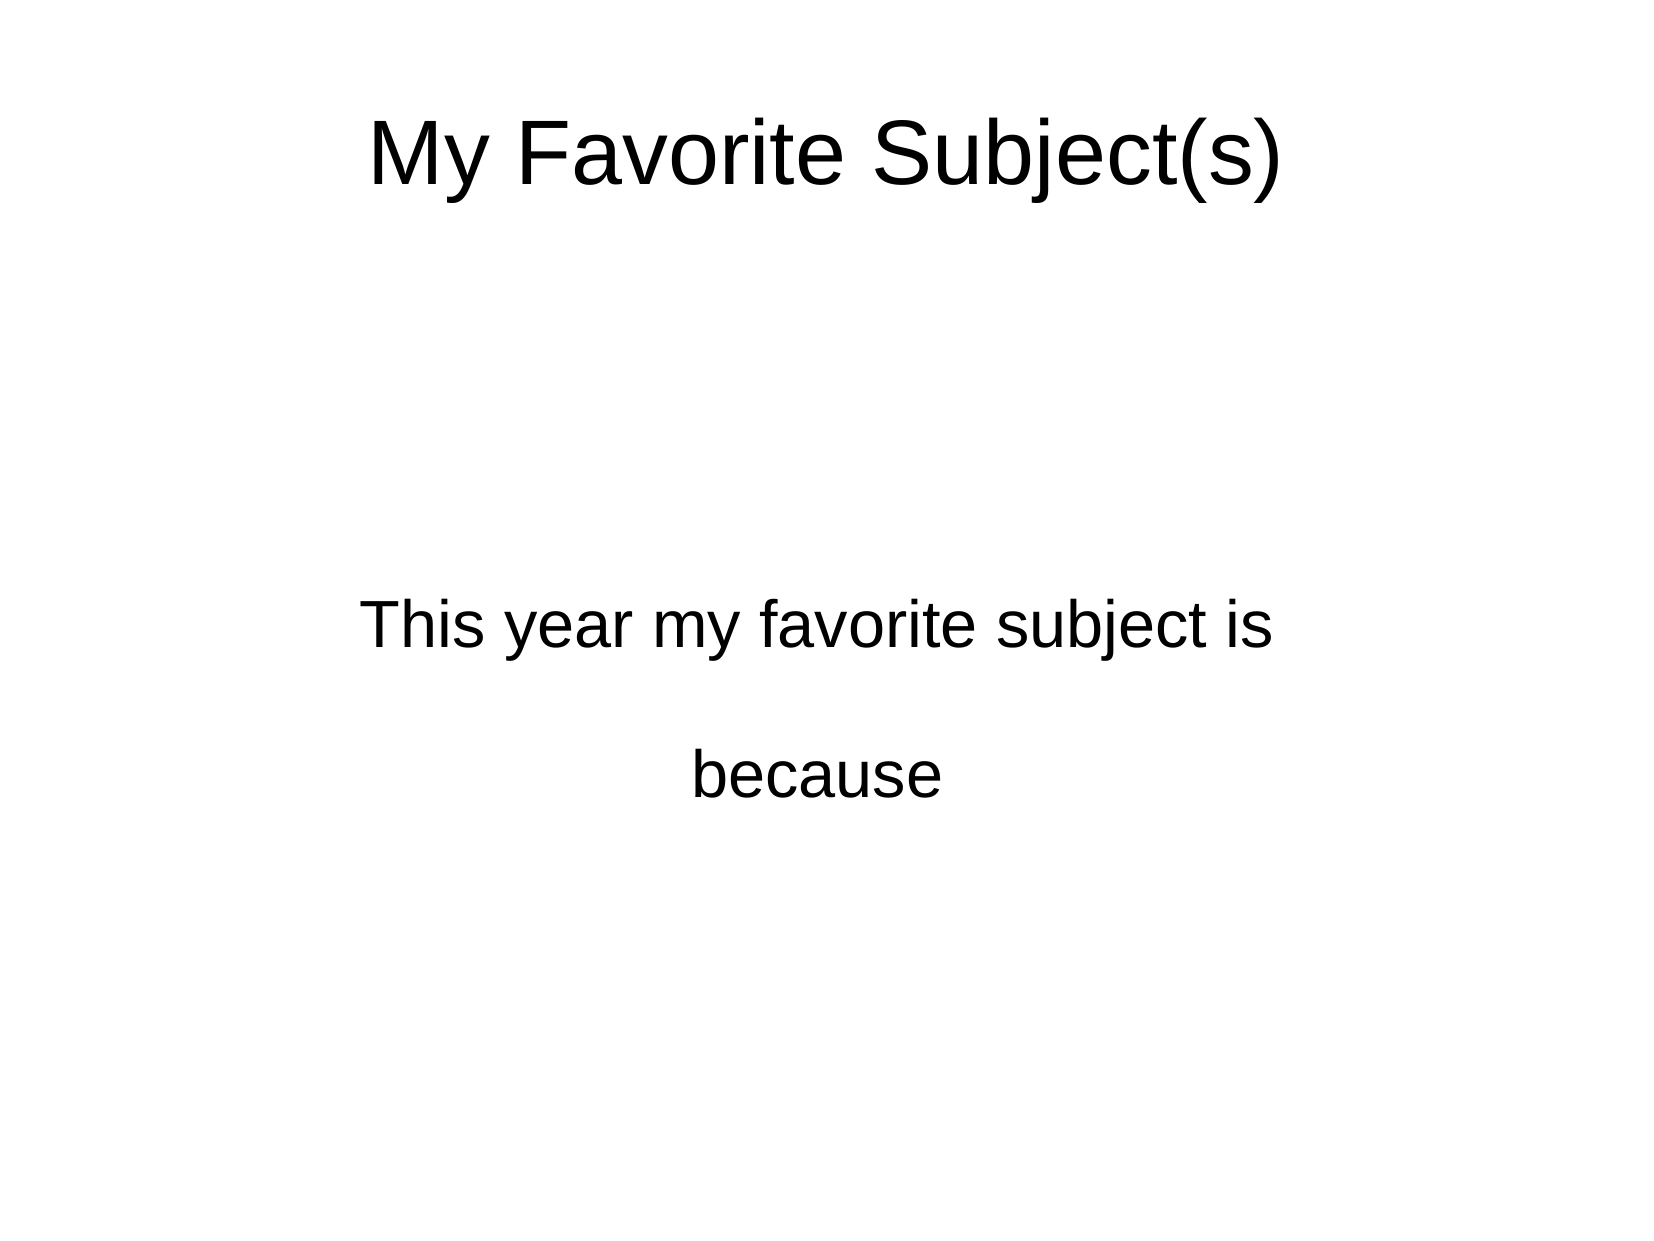

# My Favorite Subject(s)
This year my favorite subject is
because